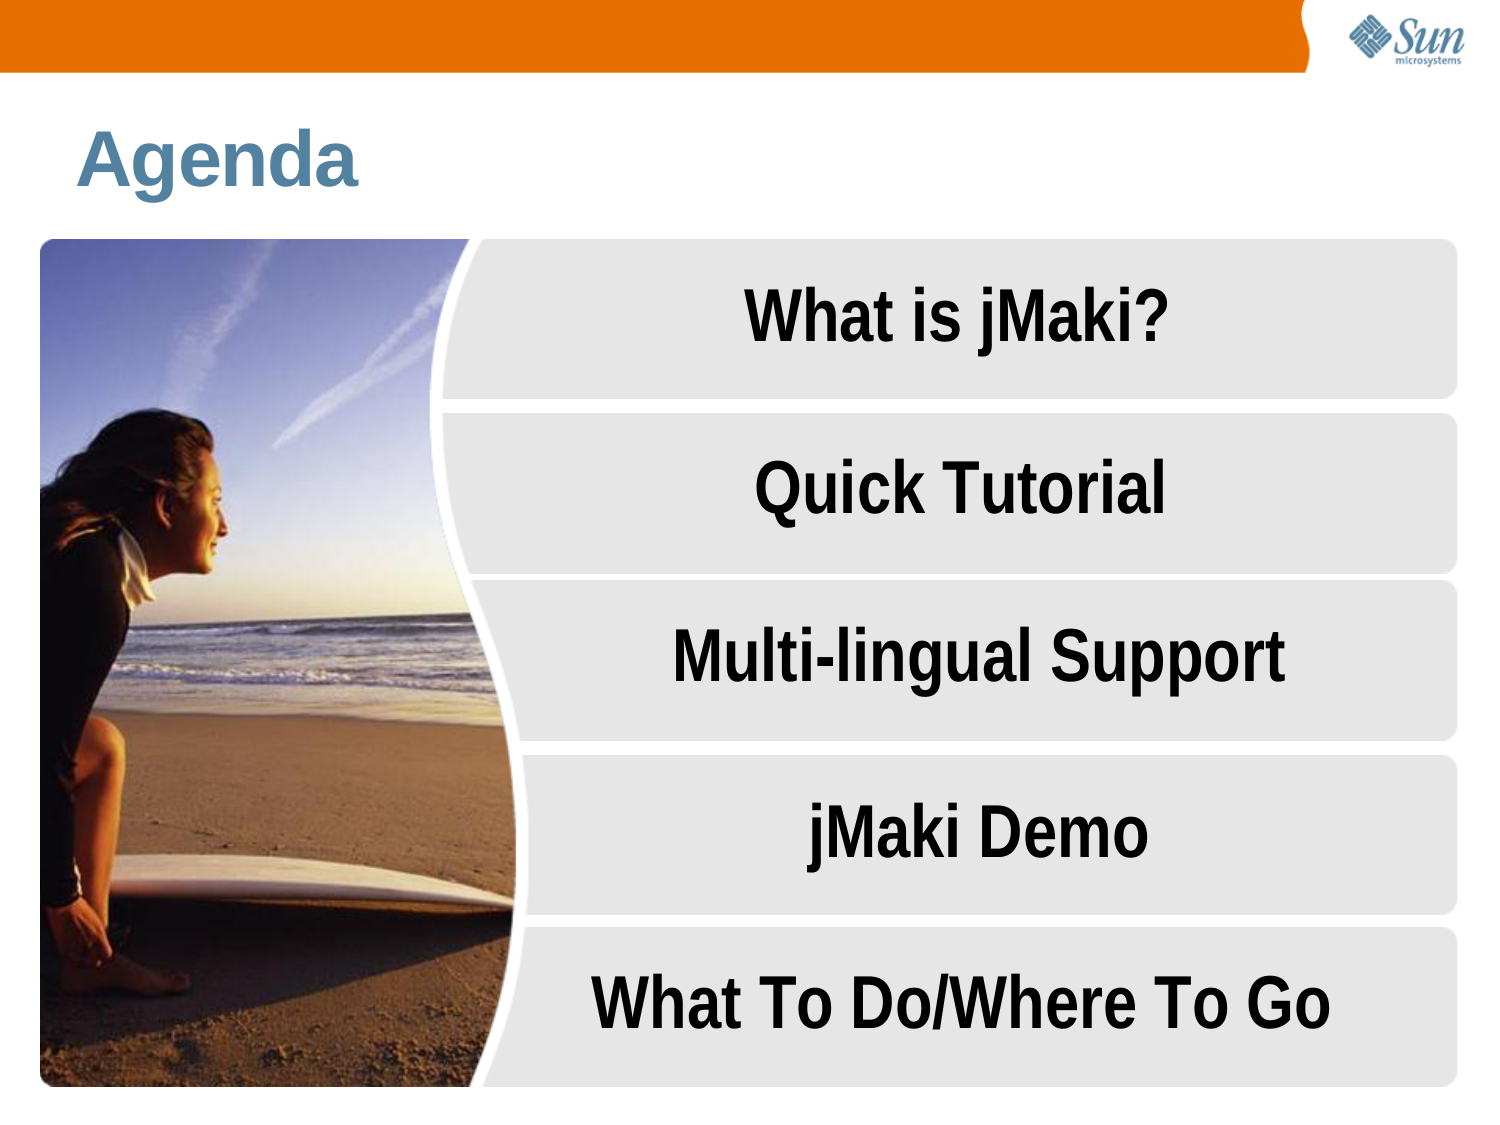

# Agenda
What is jMaki?
Quick Tutorial
Multi-lingual Support
jMaki Demo
What To Do/Where To Go